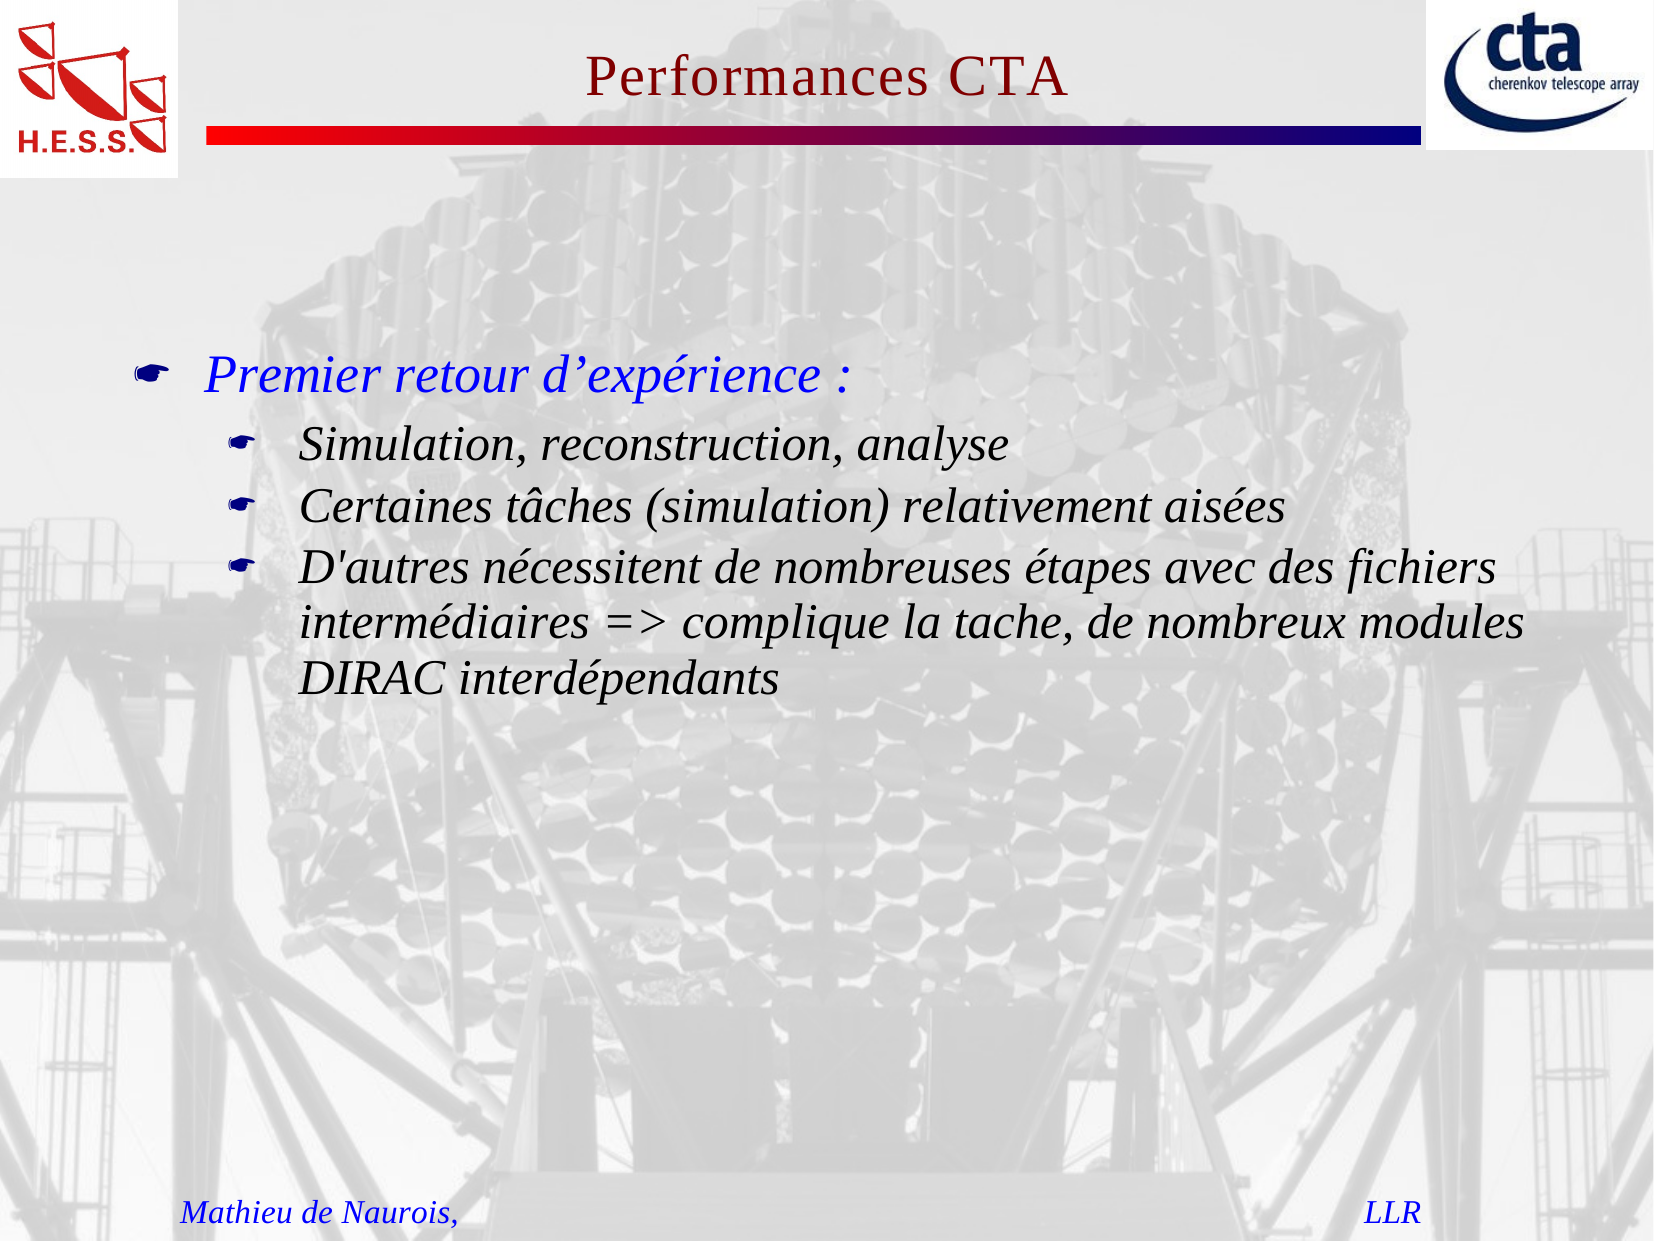

# Performances CTA
Premier retour d’expérience :
Simulation, reconstruction, analyse
Certaines tâches (simulation) relativement aisées
D'autres nécessitent de nombreuses étapes avec des fichiers intermédiaires => complique la tache, de nombreux modules DIRAC interdépendants